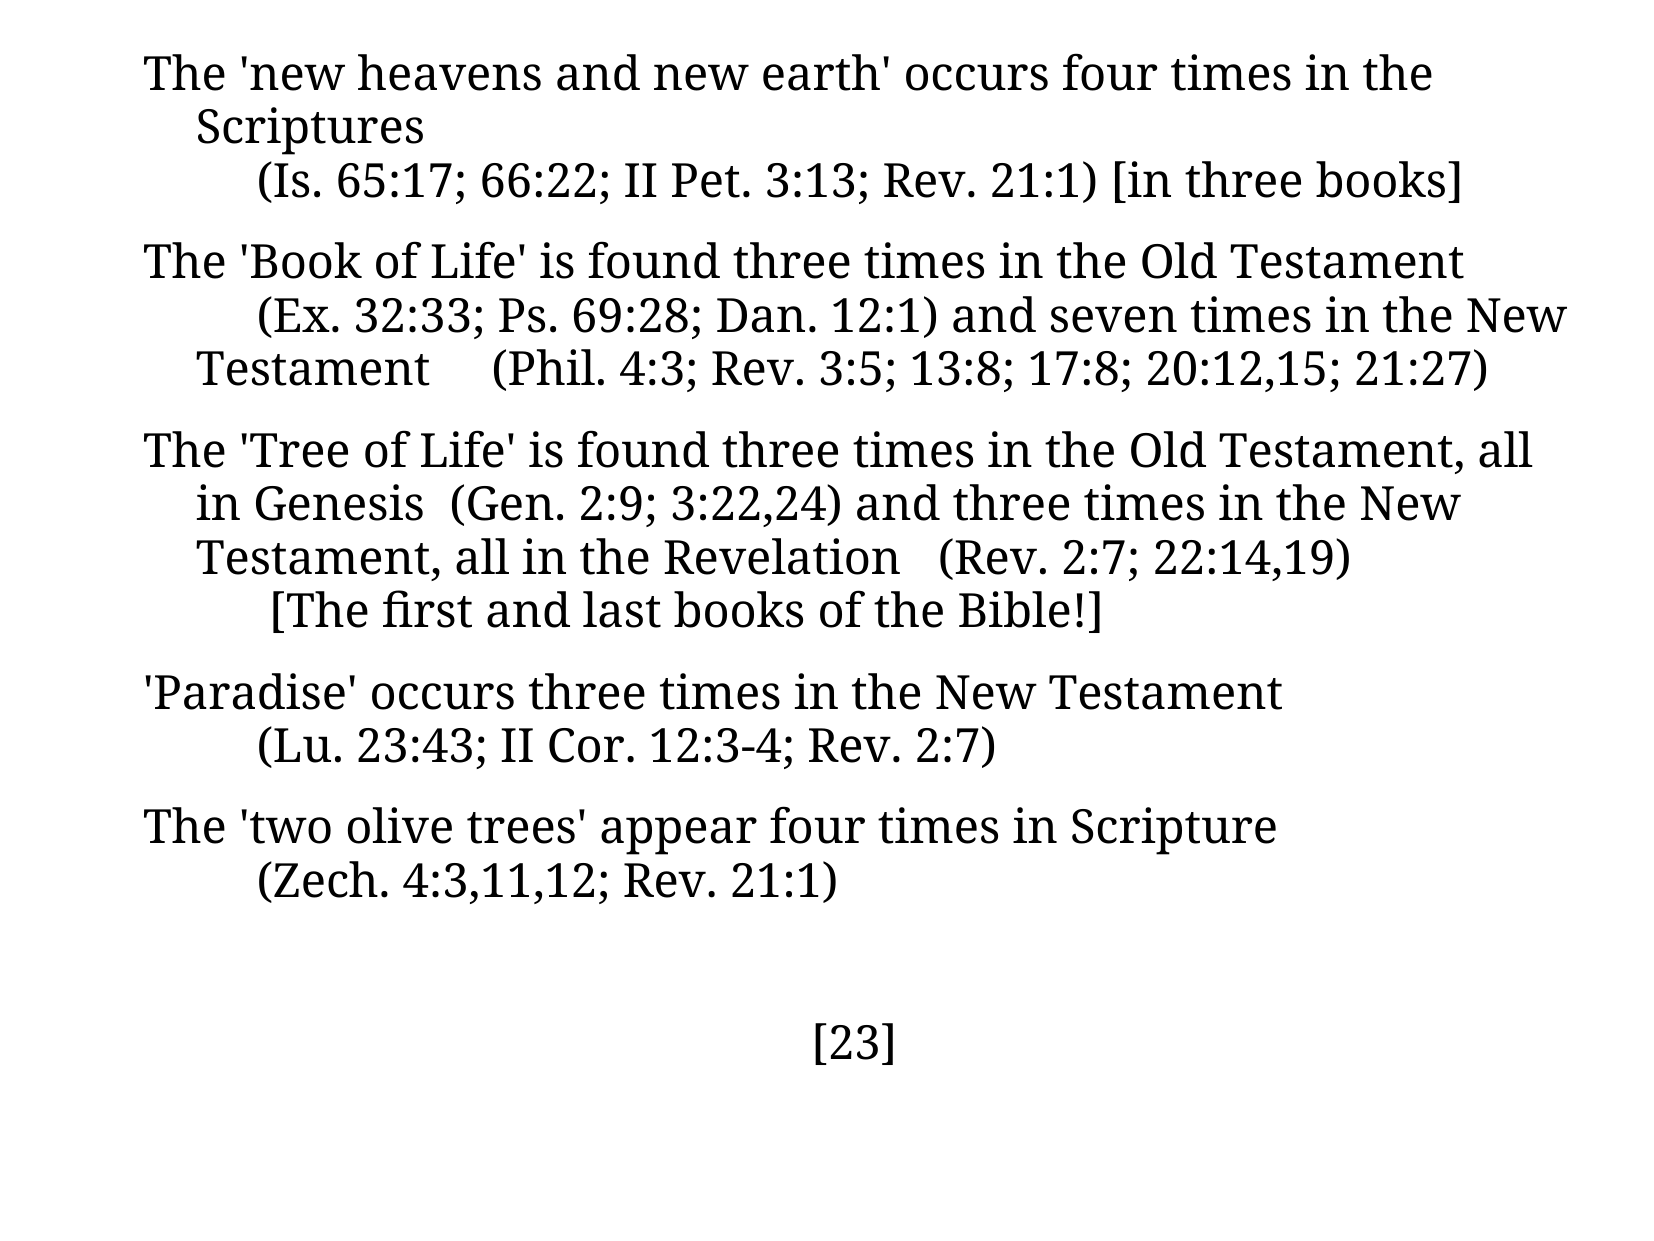

# The 'new heavens and new earth' occurs four times in the Scriptures (Is. 65:17; 66:22; II Pet. 3:13; Rev. 21:1) [in three books]
The 'Book of Life' is found three times in the Old Testament
 (Ex. 32:33; Ps. 69:28; Dan. 12:1) and seven times in the New Testament (Phil. 4:3; Rev. 3:5; 13:8; 17:8; 20:12,15; 21:27)
The 'Tree of Life' is found three times in the Old Testament, all in Genesis (Gen. 2:9; 3:22,24) and three times in the New Testament, all in the Revelation (Rev. 2:7; 22:14,19)
 [The first and last books of the Bible!]
'Paradise' occurs three times in the New Testament
 (Lu. 23:43; II Cor. 12:3-4; Rev. 2:7)
The 'two olive trees' appear four times in Scripture
 (Zech. 4:3,11,12; Rev. 21:1)
[23]